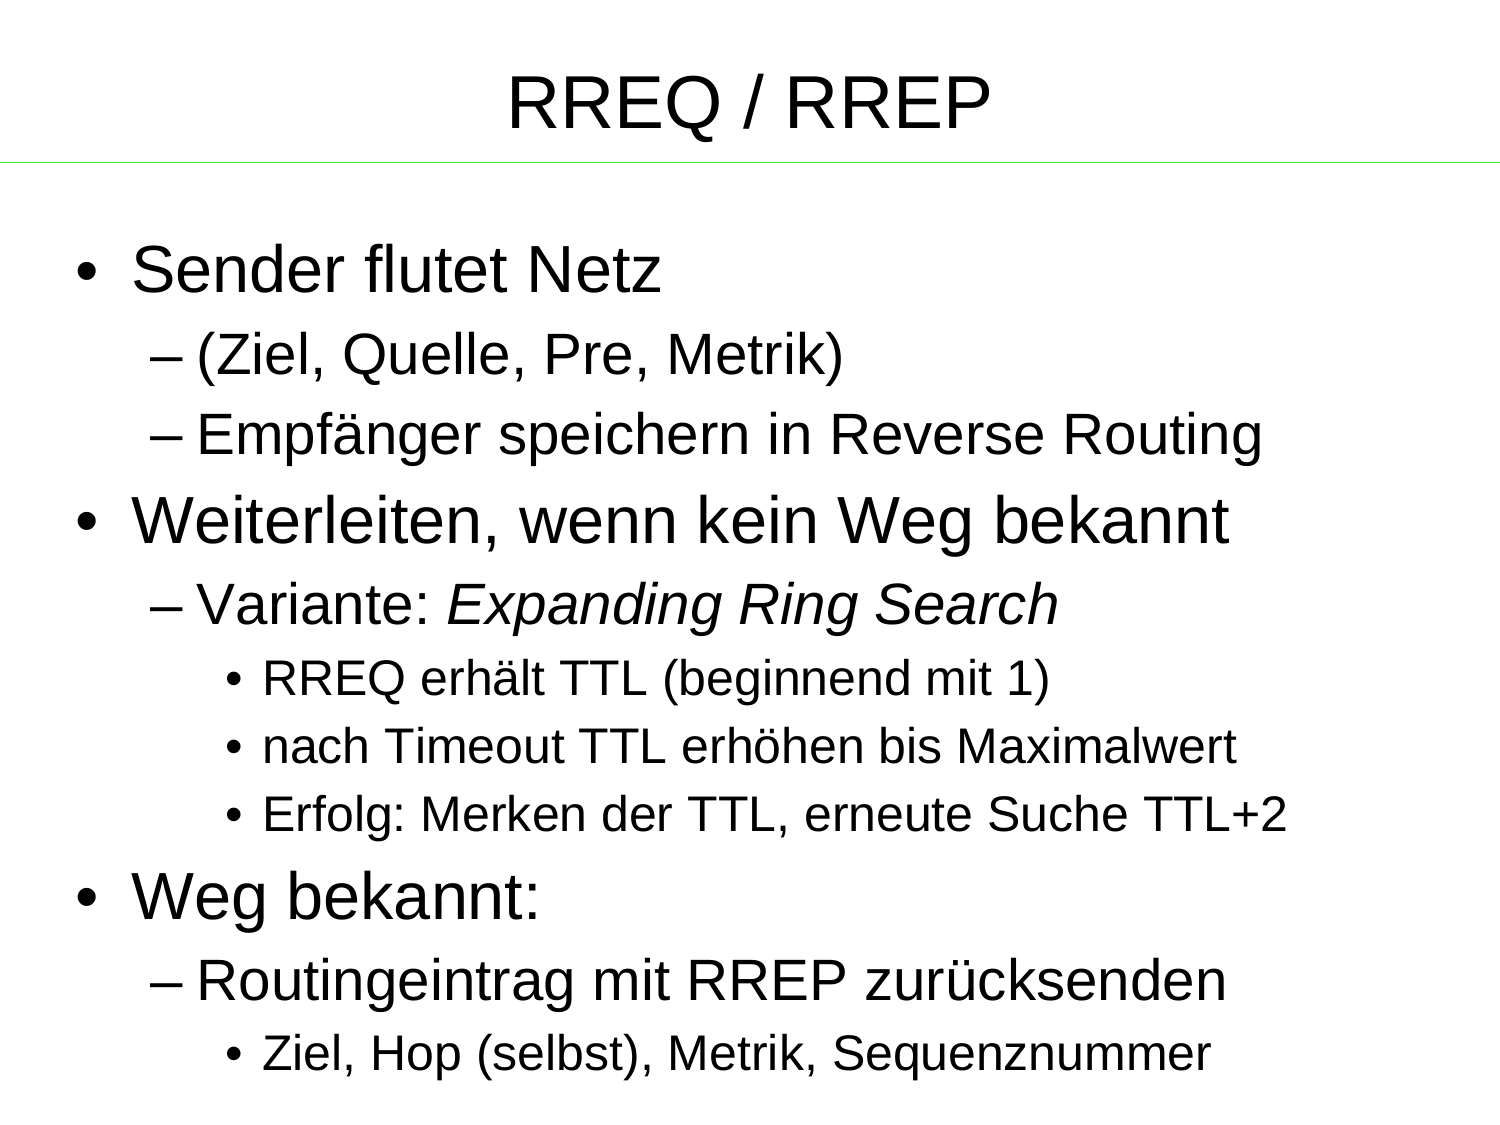

# RREQ / RREP
Sender flutet Netz
(Ziel, Quelle, Pre, Metrik)
Empfänger speichern in Reverse Routing
Weiterleiten, wenn kein Weg bekannt
Variante: Expanding Ring Search
RREQ erhält TTL (beginnend mit 1)
nach Timeout TTL erhöhen bis Maximalwert
Erfolg: Merken der TTL, erneute Suche TTL+2
Weg bekannt:
Routingeintrag mit RREP zurücksenden
Ziel, Hop (selbst), Metrik, Sequenznummer